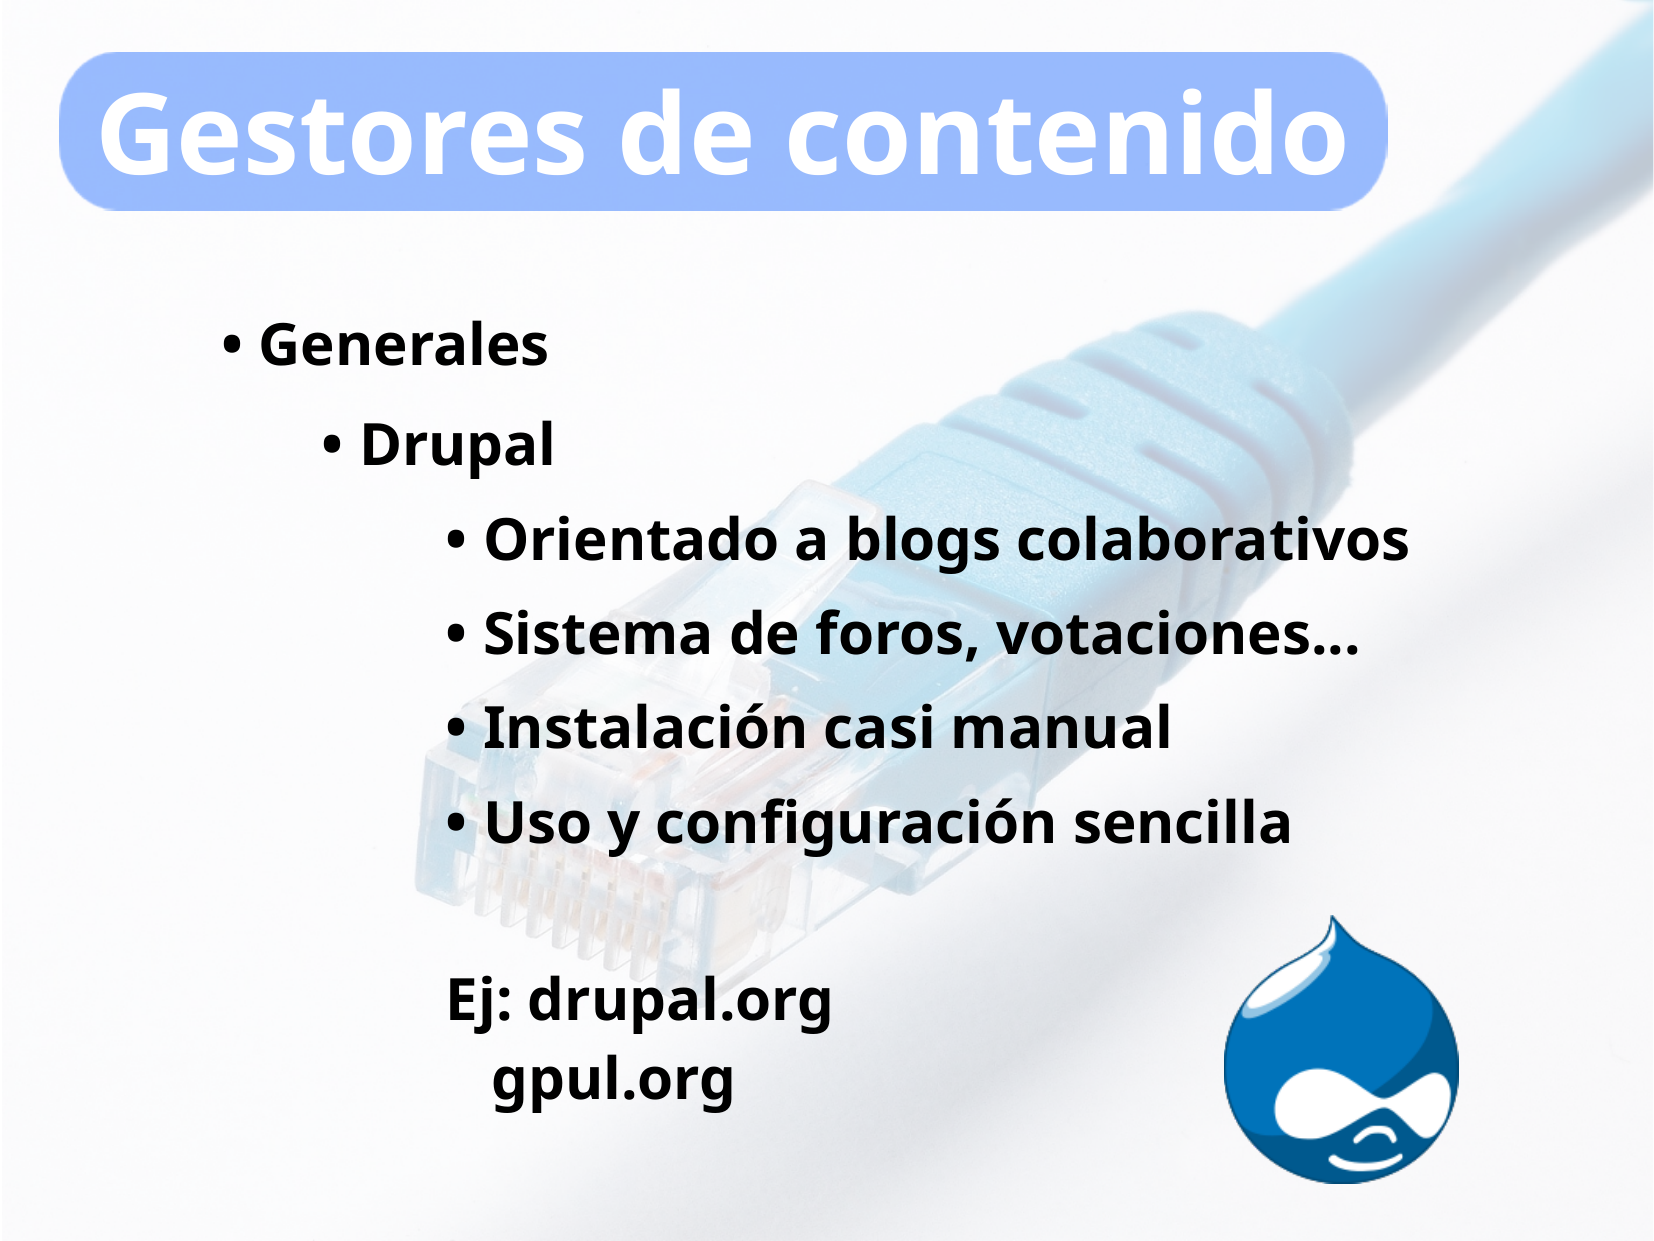

Gestores de contenido
• Generales
• Drupal
• Orientado a blogs colaborativos
• Sistema de foros, votaciones...
• Instalación casi manual
• Uso y configuración sencilla
Ej: drupal.org
 gpul.org